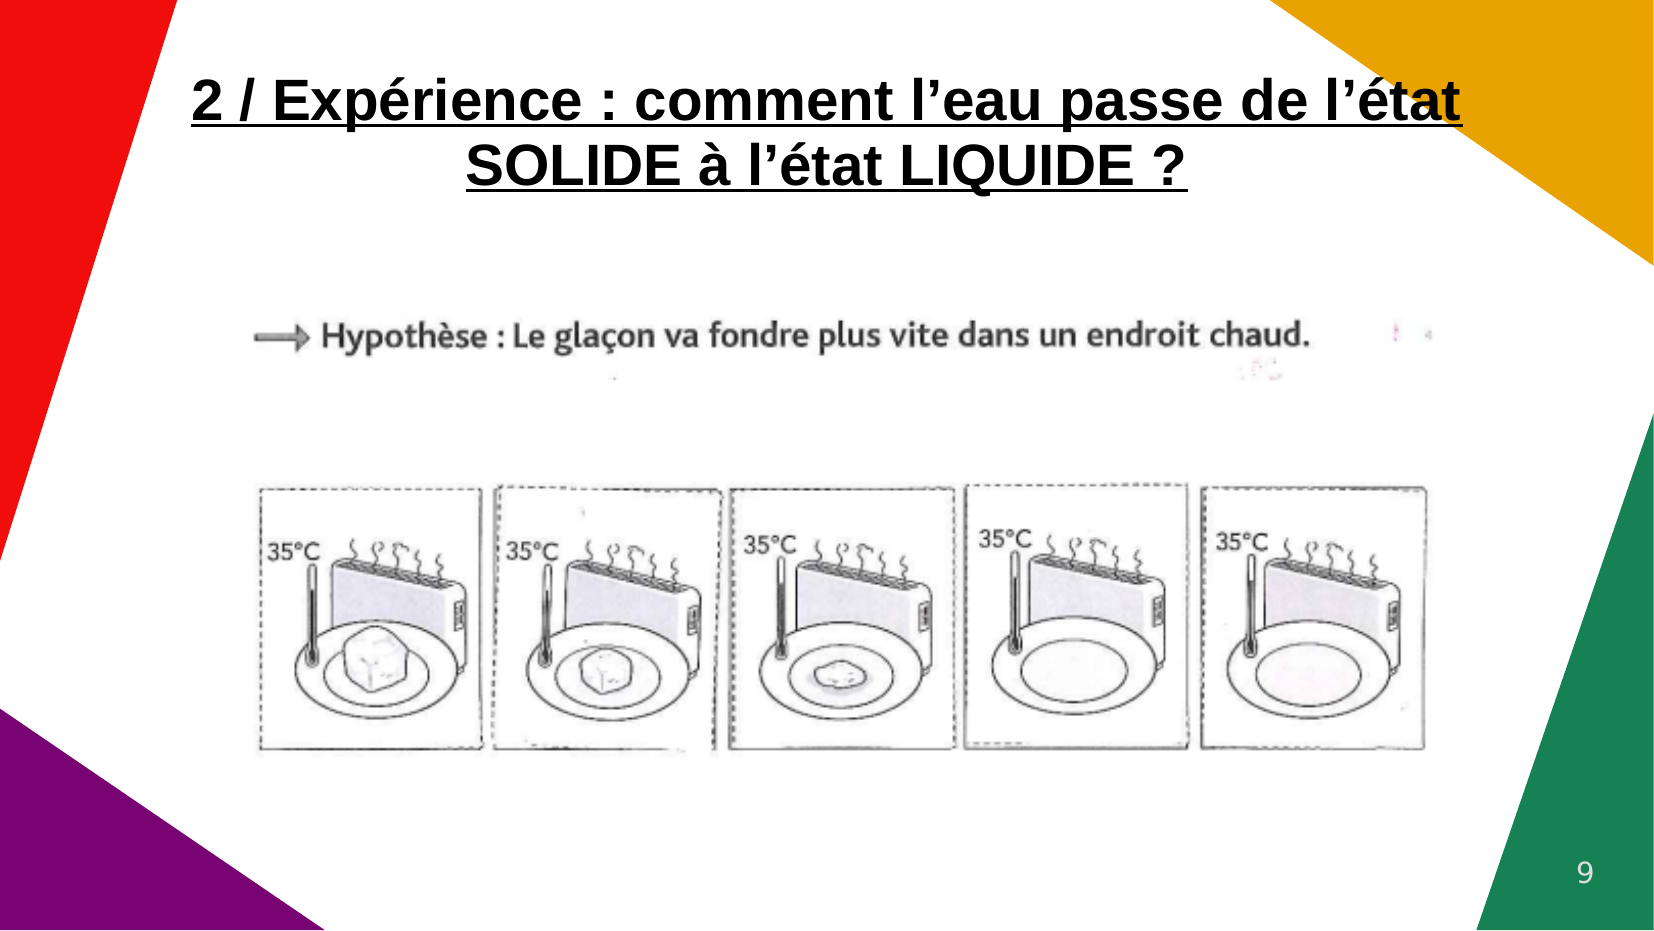

# 2 / Expérience : comment l’eau passe de l’état SOLIDE à l’état LIQUIDE ?
9